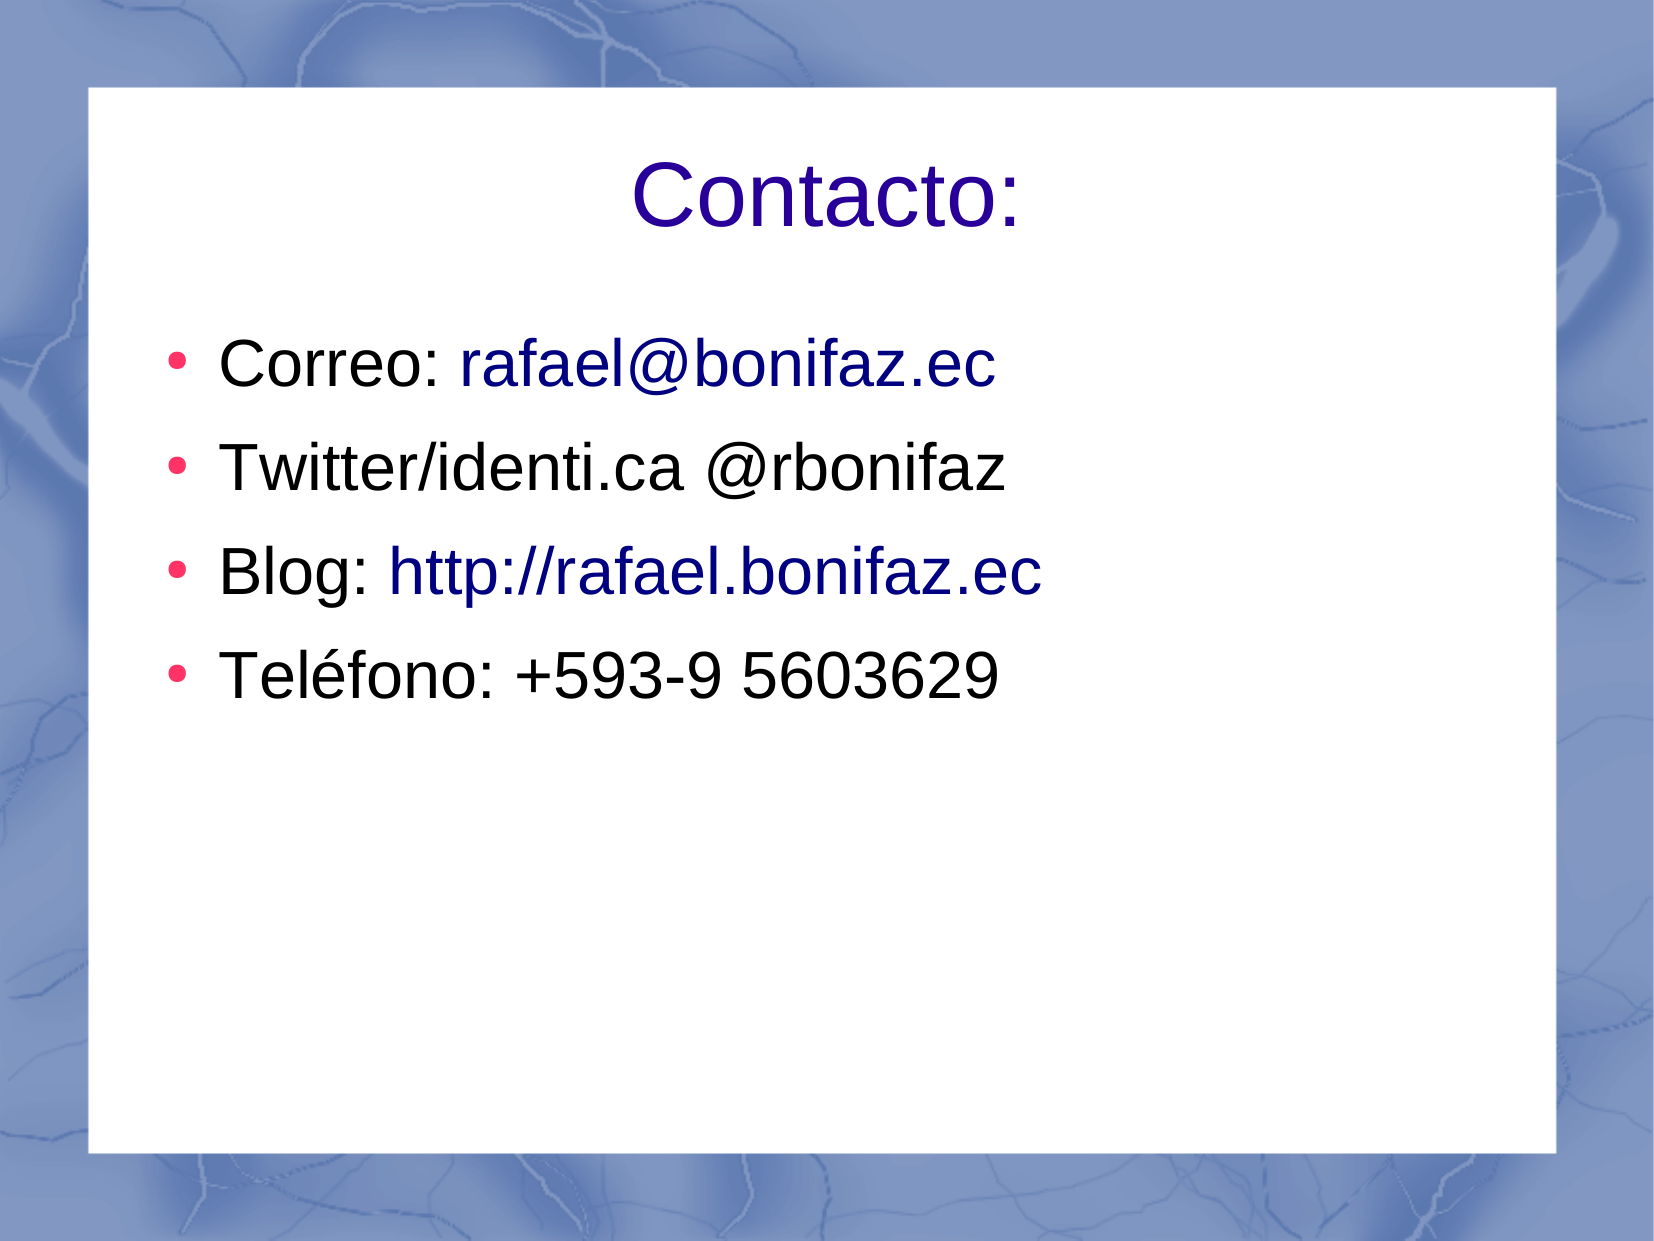

# Contacto:
Correo: rafael@bonifaz.ec
Twitter/identi.ca @rbonifaz
Blog: http://rafael.bonifaz.ec
Teléfono: +593-9 5603629